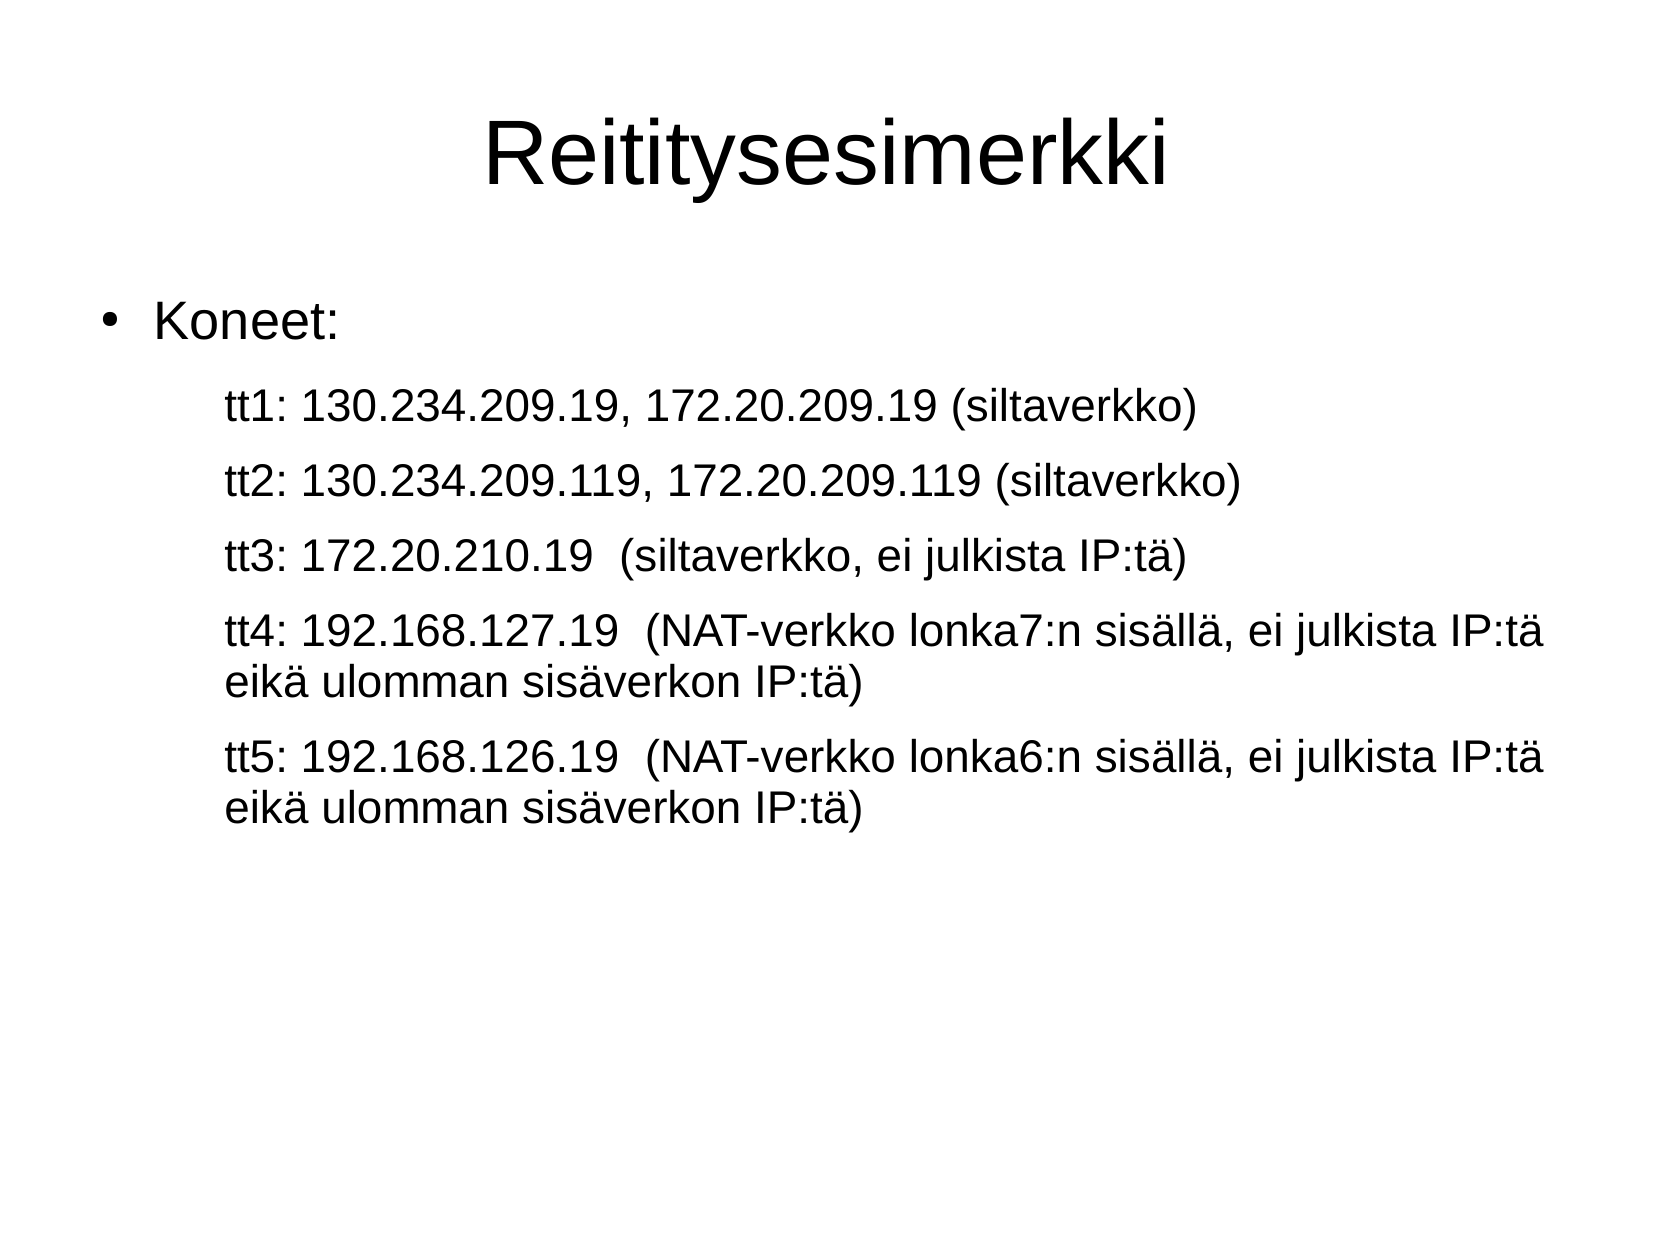

# Reititysesimerkki
Koneet:
tt1: 130.234.209.19, 172.20.209.19 (siltaverkko)
tt2: 130.234.209.119, 172.20.209.119 (siltaverkko)
tt3: 172.20.210.19 (siltaverkko, ei julkista IP:tä)
tt4: 192.168.127.19 (NAT-verkko lonka7:n sisällä, ei julkista IP:tä eikä ulomman sisäverkon IP:tä)
tt5: 192.168.126.19 (NAT-verkko lonka6:n sisällä, ei julkista IP:tä eikä ulomman sisäverkon IP:tä)